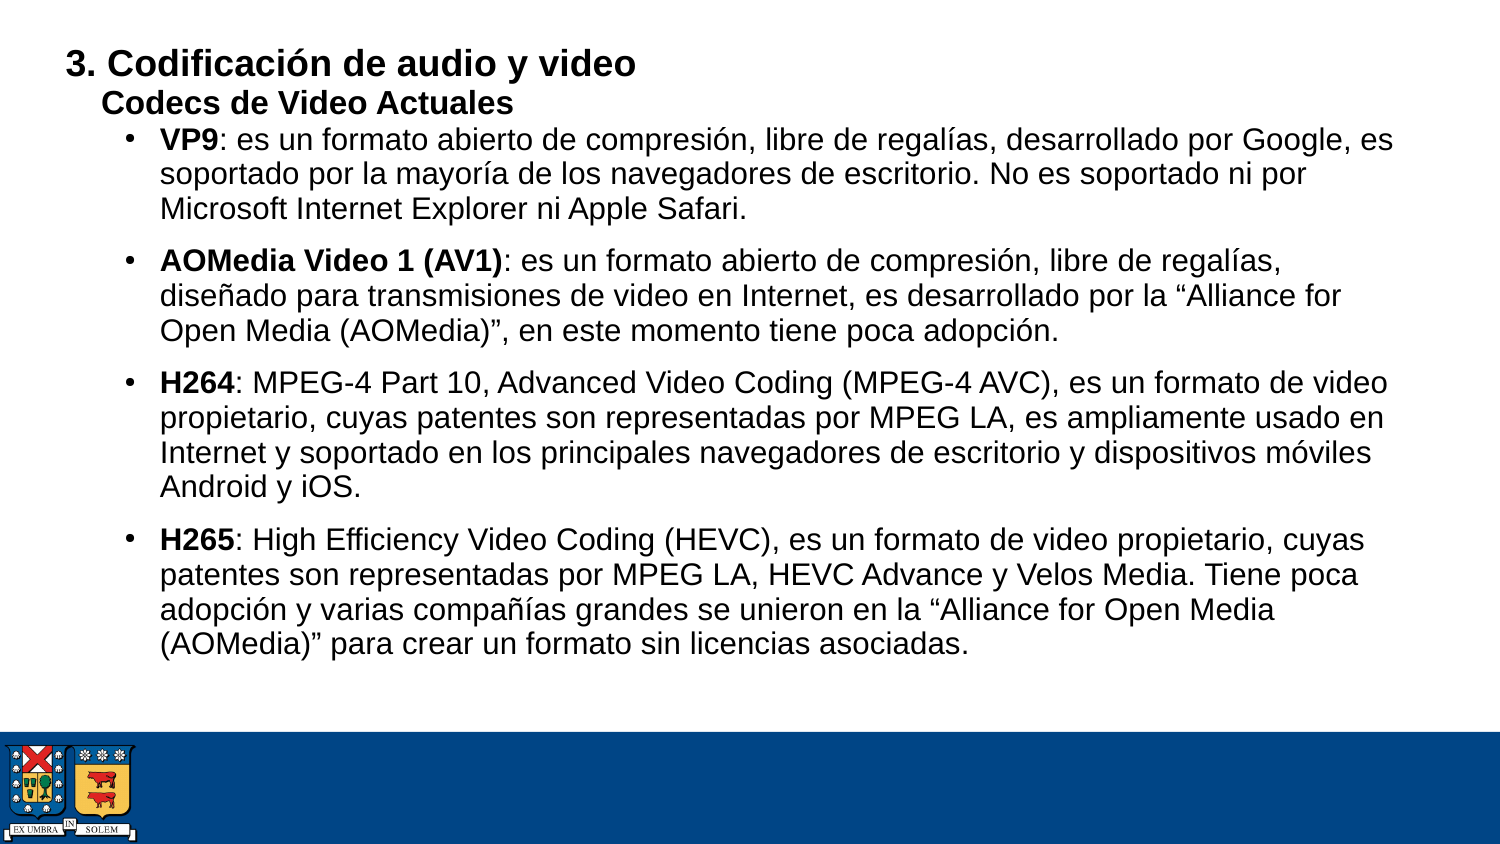

3. Codificación de audio y video
Codecs de Video Actuales
VP9: es un formato abierto de compresión, libre de regalías, desarrollado por Google, es soportado por la mayoría de los navegadores de escritorio. No es soportado ni por Microsoft Internet Explorer ni Apple Safari.
AOMedia Video 1 (AV1): es un formato abierto de compresión, libre de regalías, diseñado para transmisiones de video en Internet, es desarrollado por la “Alliance for Open Media (AOMedia)”, en este momento tiene poca adopción.
H264: MPEG-4 Part 10, Advanced Video Coding (MPEG-4 AVC), es un formato de video propietario, cuyas patentes son representadas por MPEG LA, es ampliamente usado en Internet y soportado en los principales navegadores de escritorio y dispositivos móviles Android y iOS.
H265: High Efficiency Video Coding (HEVC), es un formato de video propietario, cuyas patentes son representadas por MPEG LA, HEVC Advance y Velos Media. Tiene poca adopción y varias compañías grandes se unieron en la “Alliance for Open Media (AOMedia)” para crear un formato sin licencias asociadas.